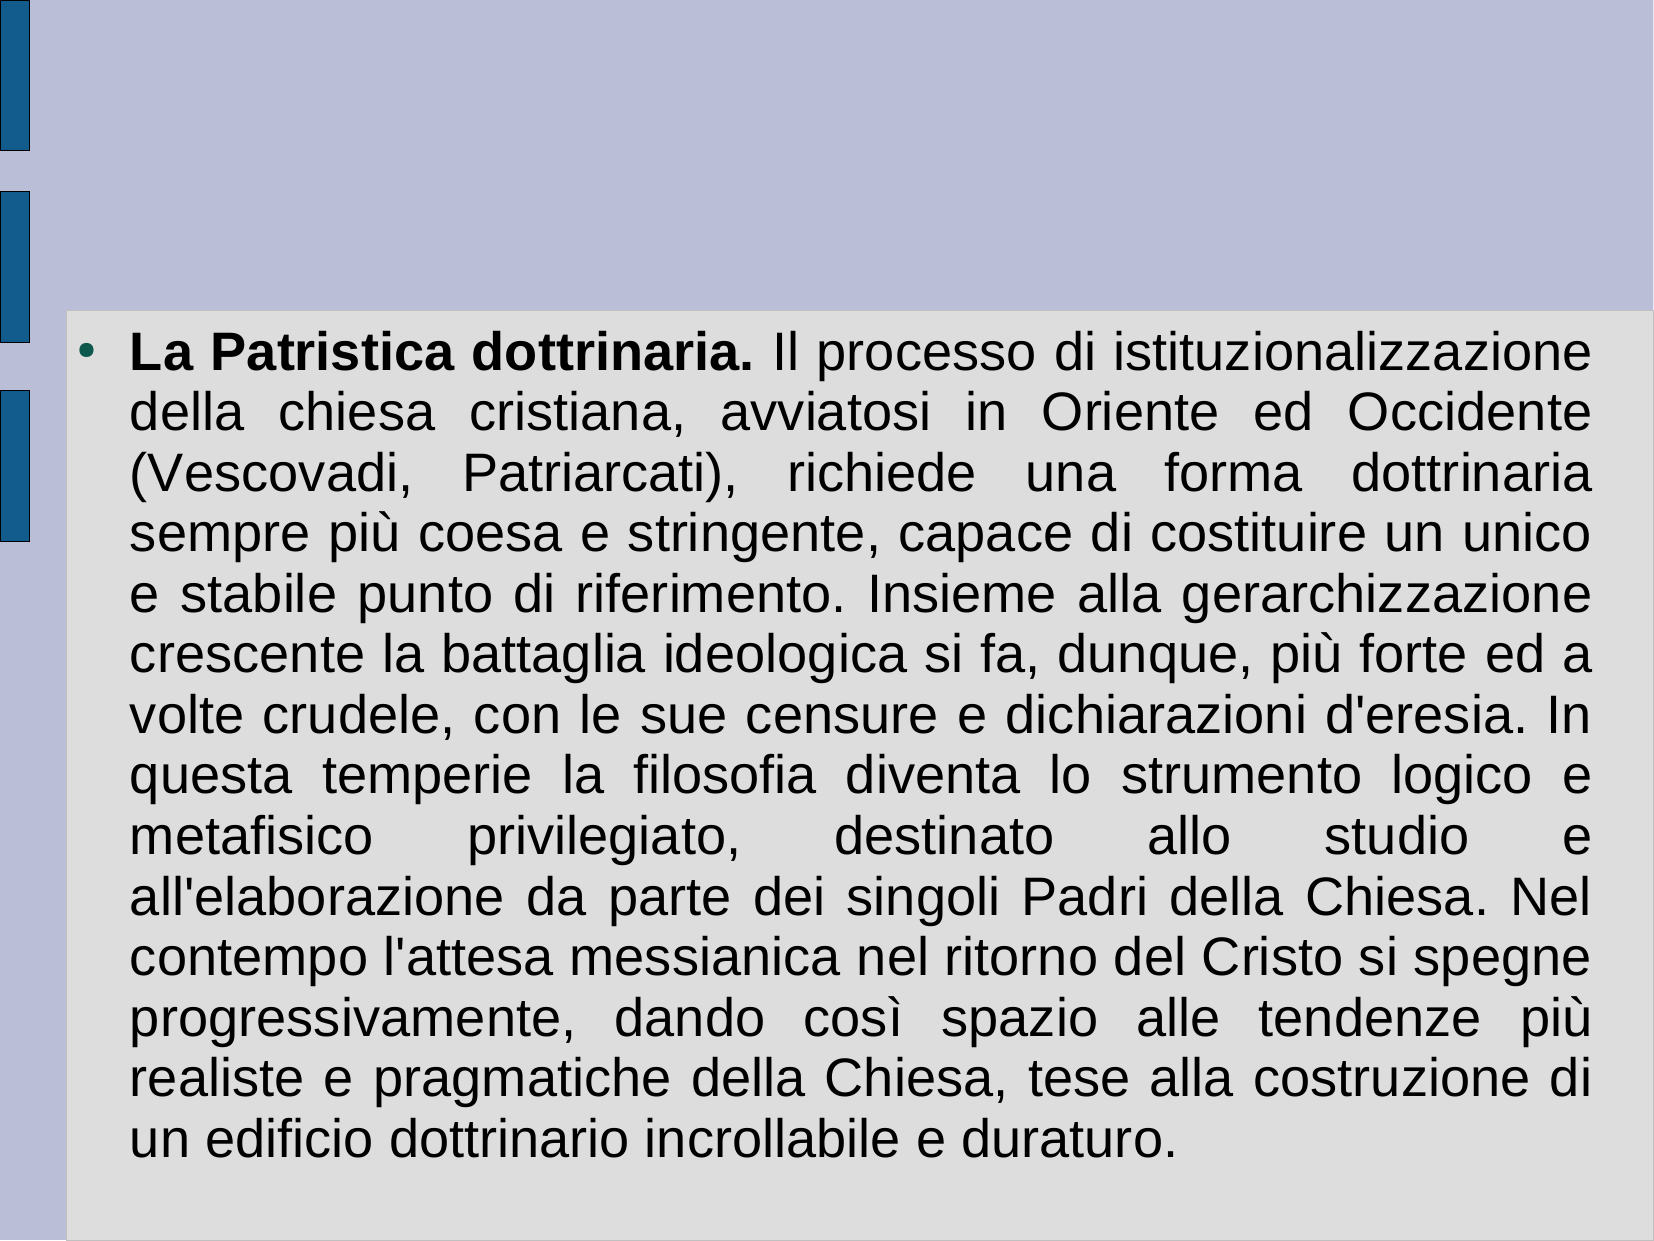

#
La Patristica dottrinaria. Il processo di istituzionalizzazione della chiesa cristiana, avviatosi in Oriente ed Occidente (Vescovadi, Patriarcati), richiede una forma dottrinaria sempre più coesa e stringente, capace di costituire un unico e stabile punto di riferimento. Insieme alla gerarchizzazione crescente la battaglia ideologica si fa, dunque, più forte ed a volte crudele, con le sue censure e dichiarazioni d'eresia. In questa temperie la filosofia diventa lo strumento logico e metafisico privilegiato, destinato allo studio e all'elaborazione da parte dei singoli Padri della Chiesa. Nel contempo l'attesa messianica nel ritorno del Cristo si spegne progressivamente, dando così spazio alle tendenze più realiste e pragmatiche della Chiesa, tese alla costruzione di un edificio dottrinario incrollabile e duraturo.